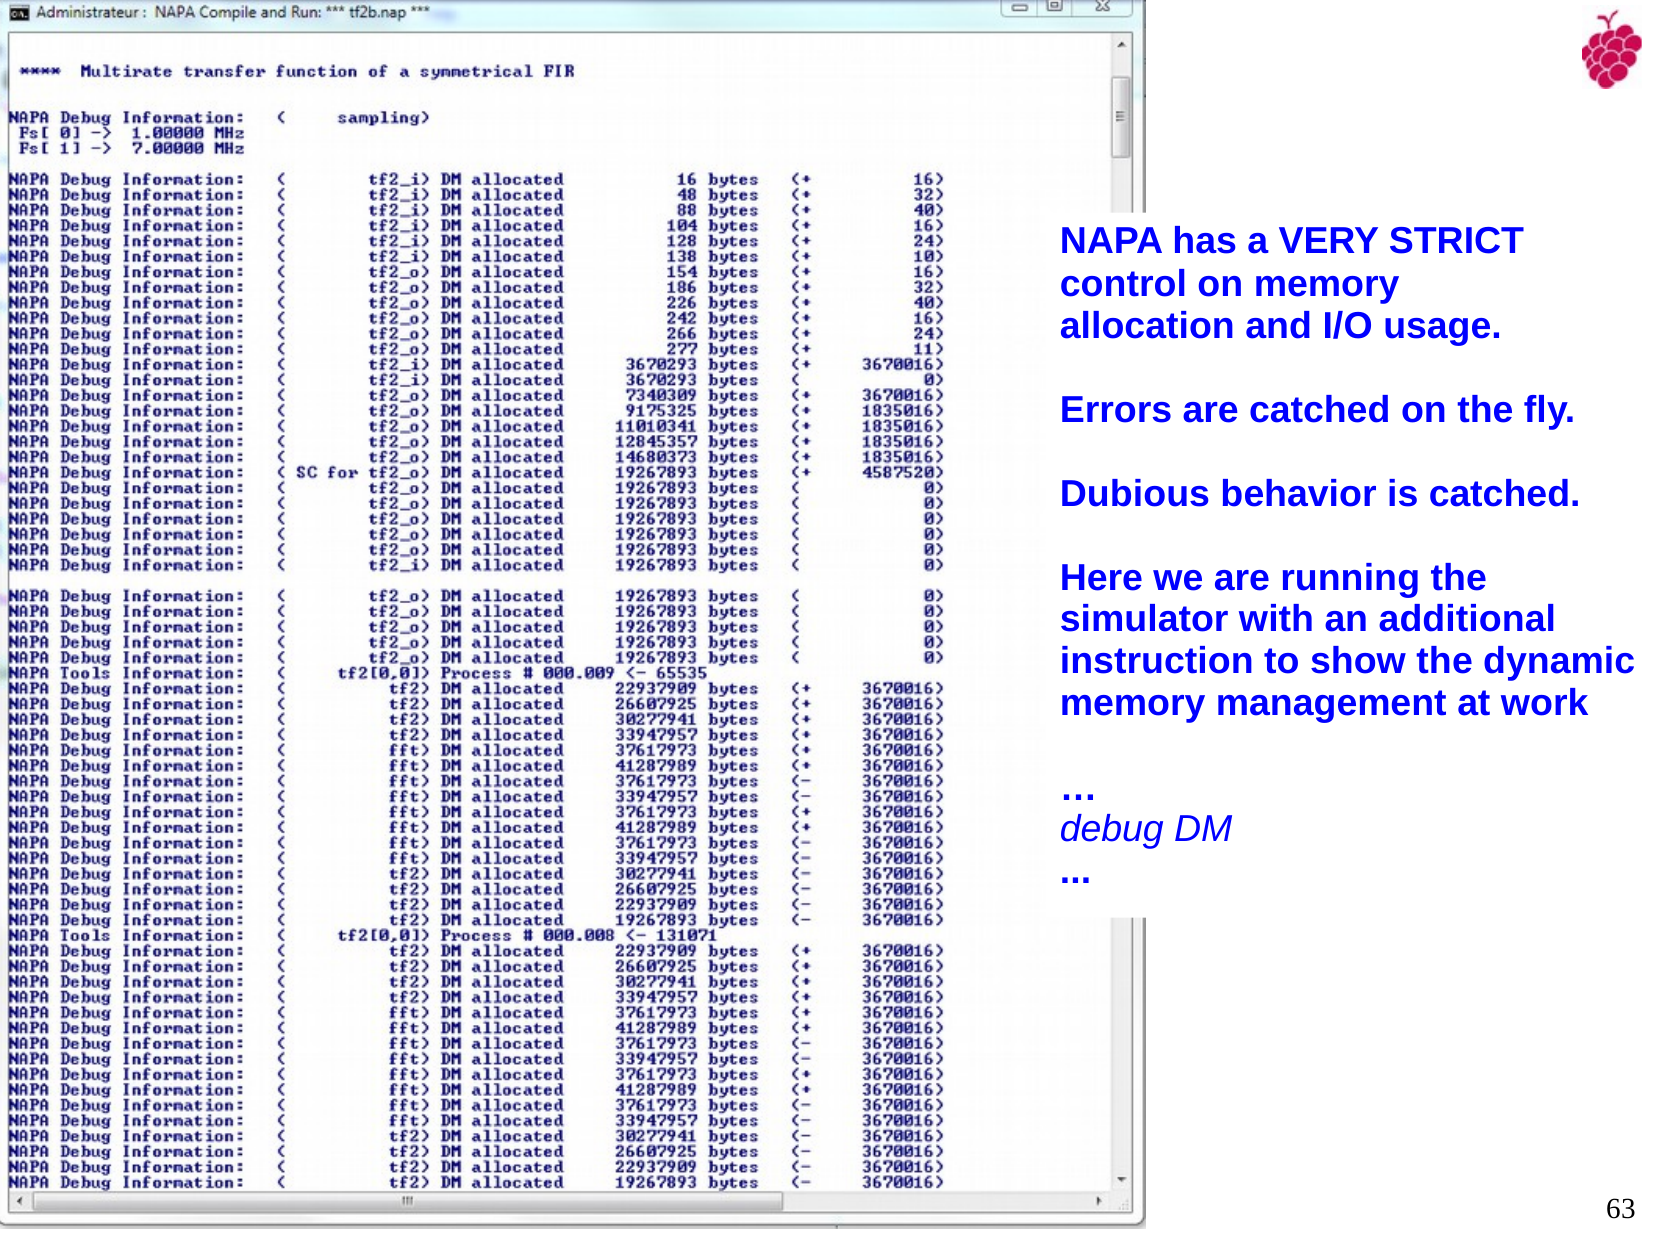

NAPA has a VERY STRICT
control on memory
allocation and I/O usage.
Errors are catched on the fly.
Dubious behavior is catched.
Here we are running the
simulator with an additional
instruction to show the dynamic
memory management at work
…
debug DM
...
Yves Leduc, Polytech Sophia
63